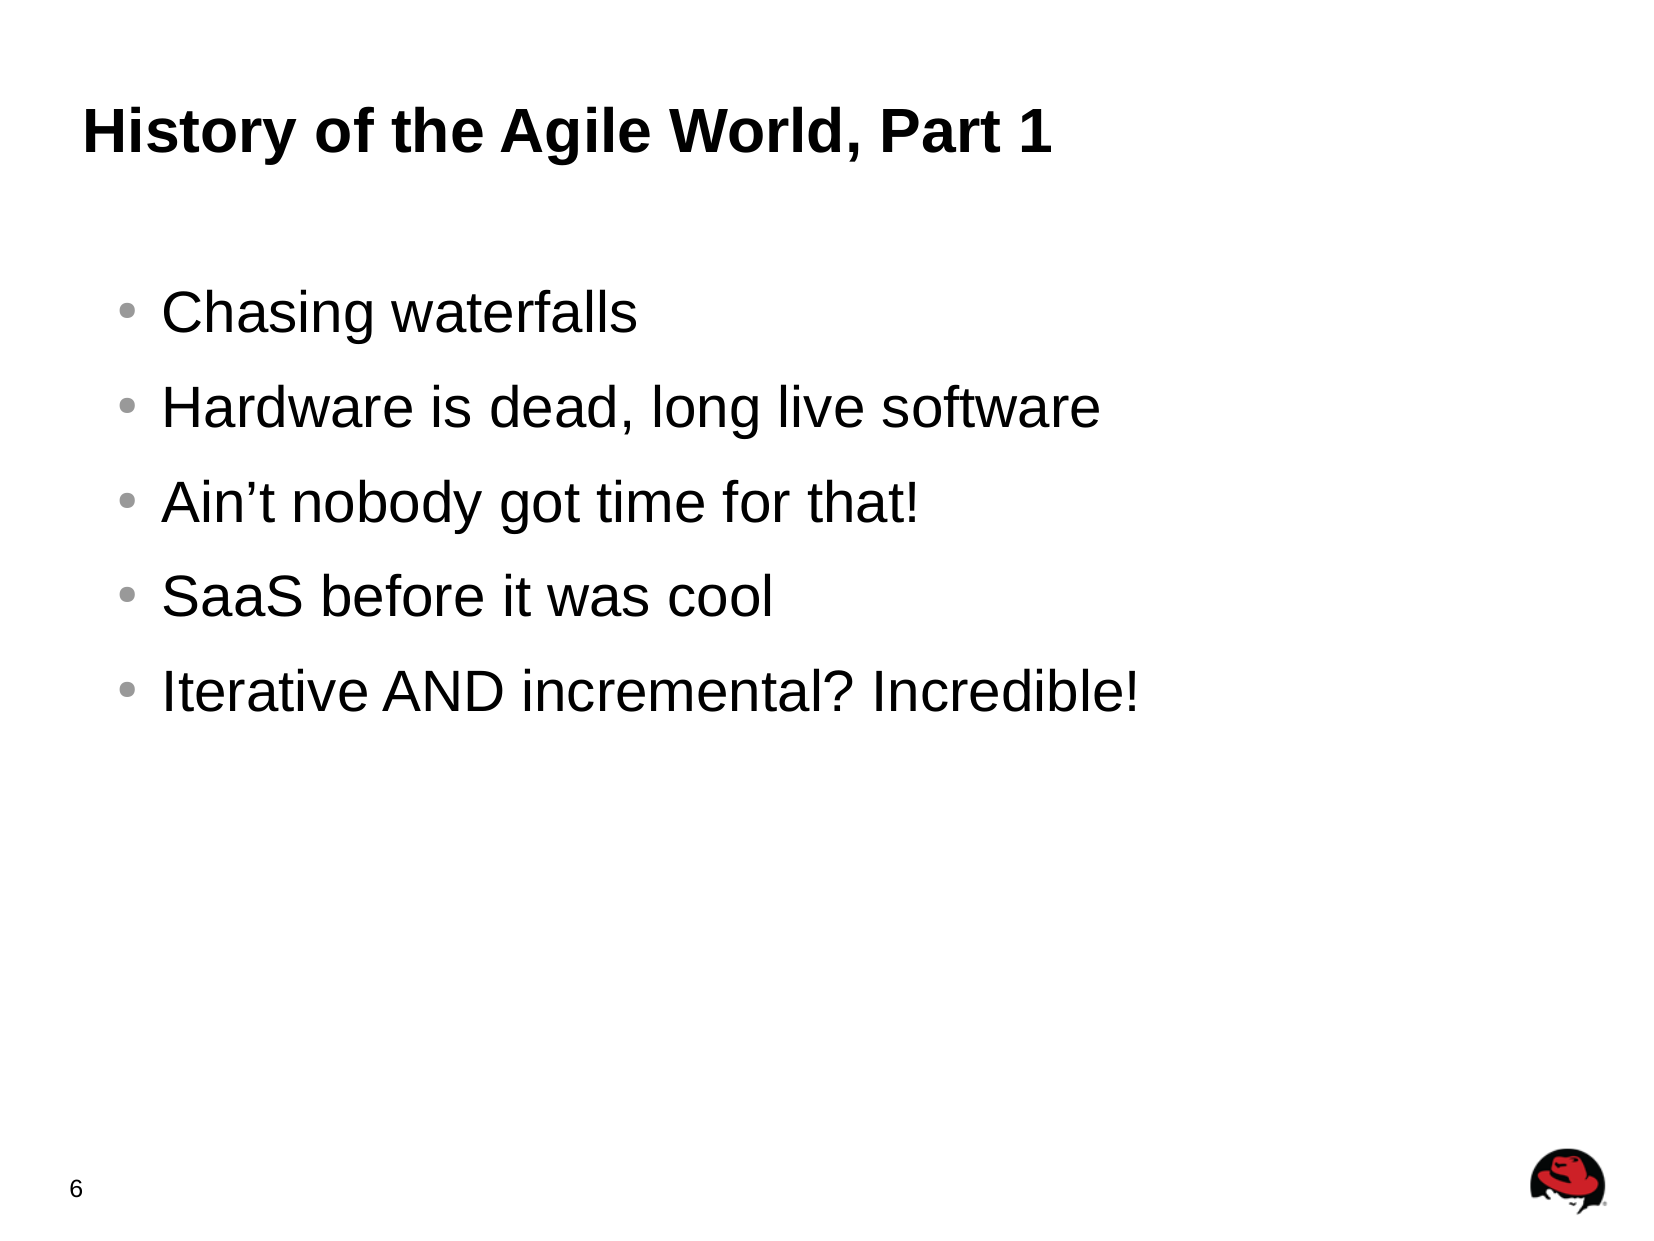

# History of the Agile World, Part 1
Chasing waterfalls
Hardware is dead, long live software
Ain’t nobody got time for that!
SaaS before it was cool
Iterative AND incremental? Incredible!